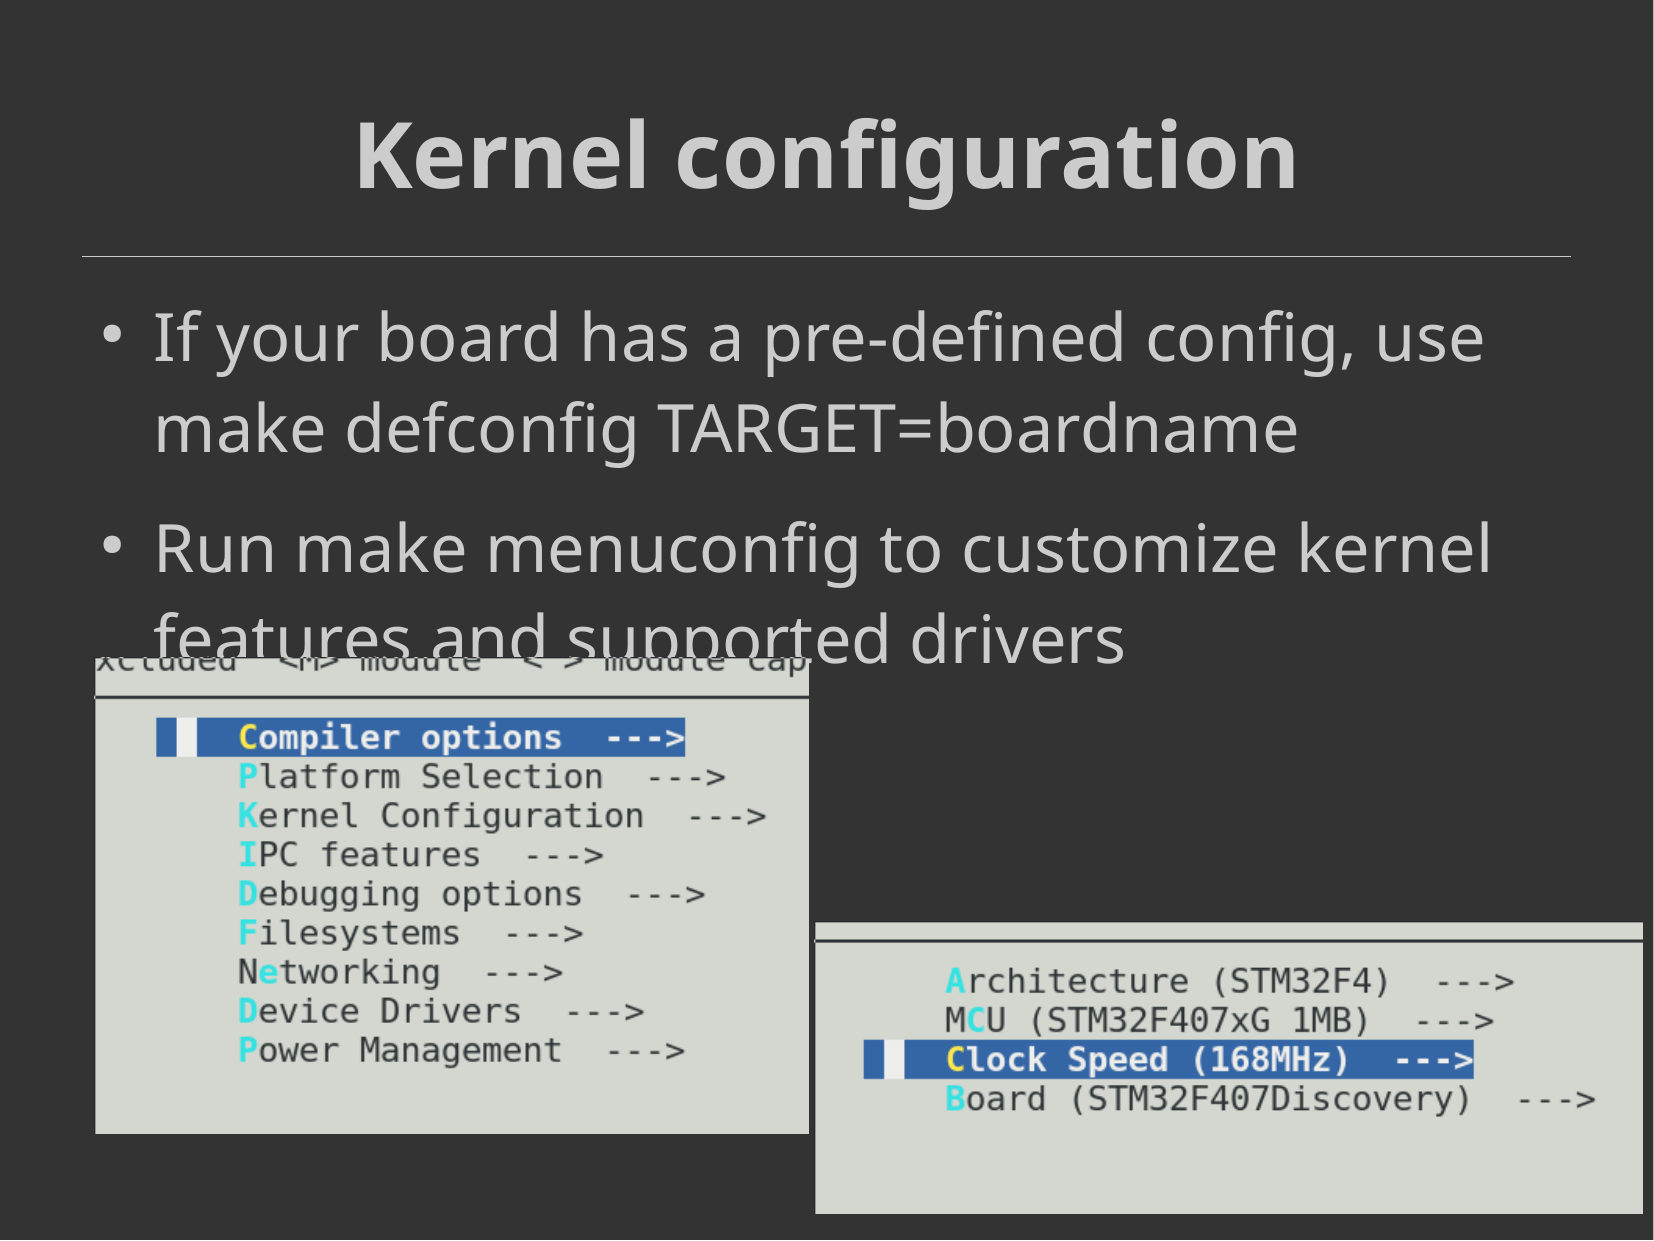

# Kernel configuration
If your board has a pre-defined config, use make defconfig TARGET=boardname
Run make menuconfig to customize kernel features and supported drivers